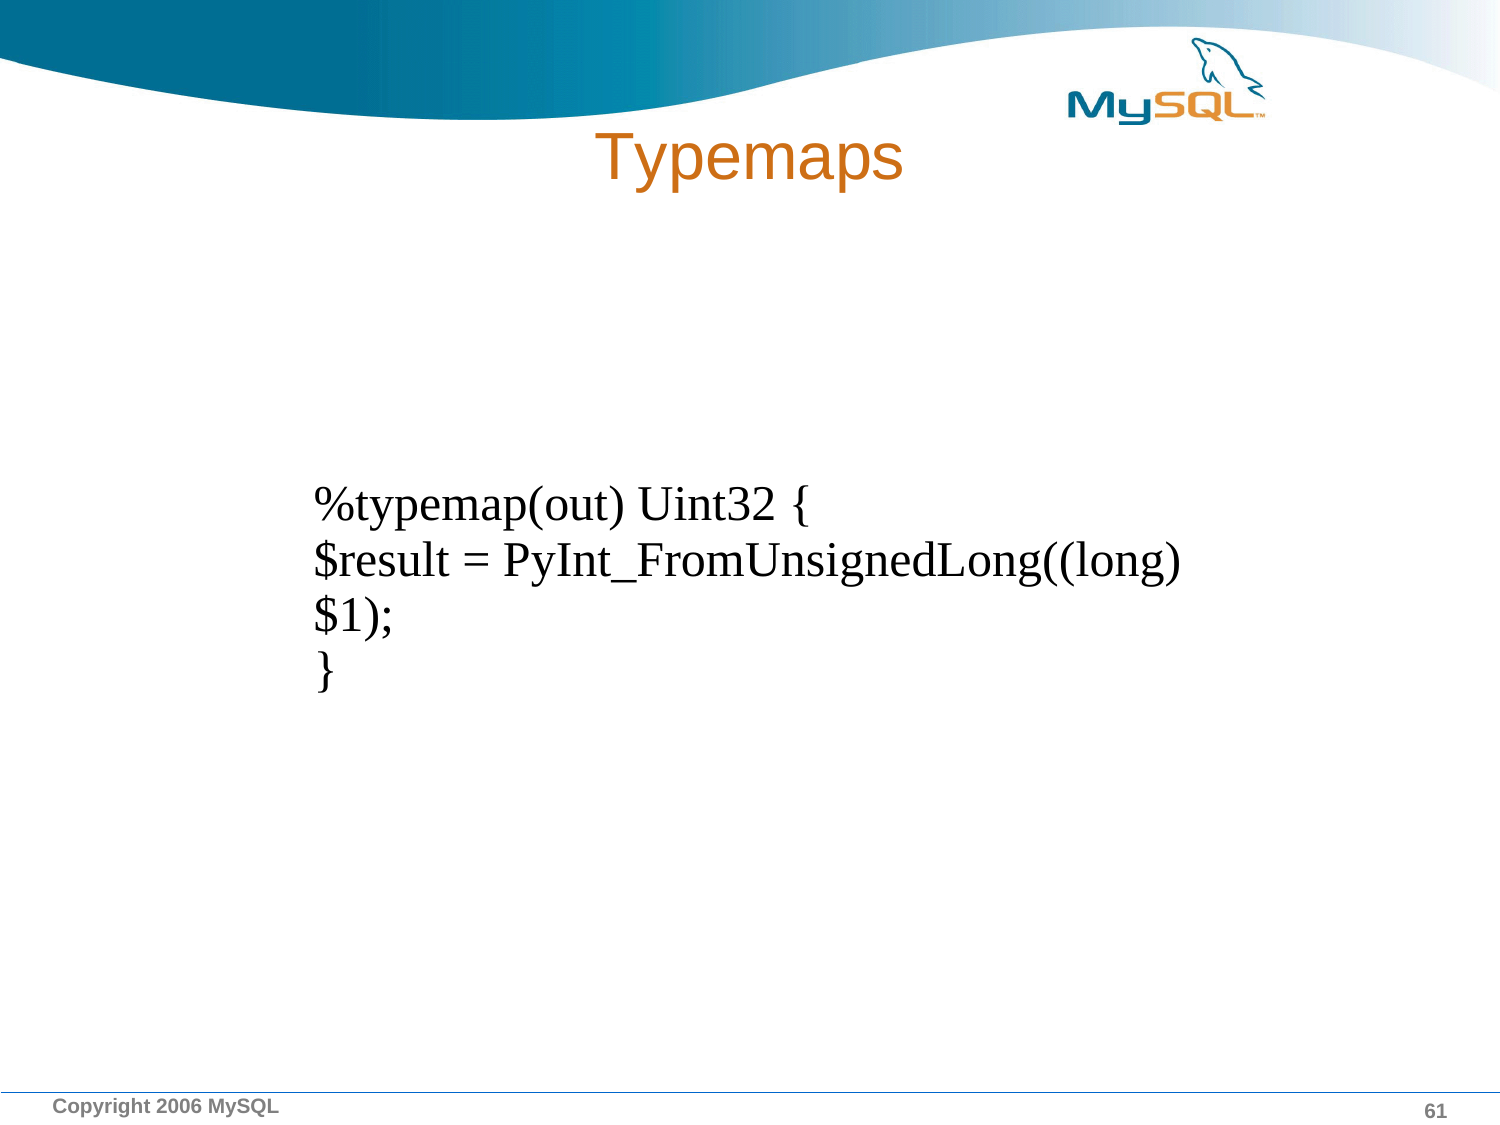

# Typemaps
%typemap(out) Uint32 {
$result = PyInt_FromUnsignedLong((long) $1);
}